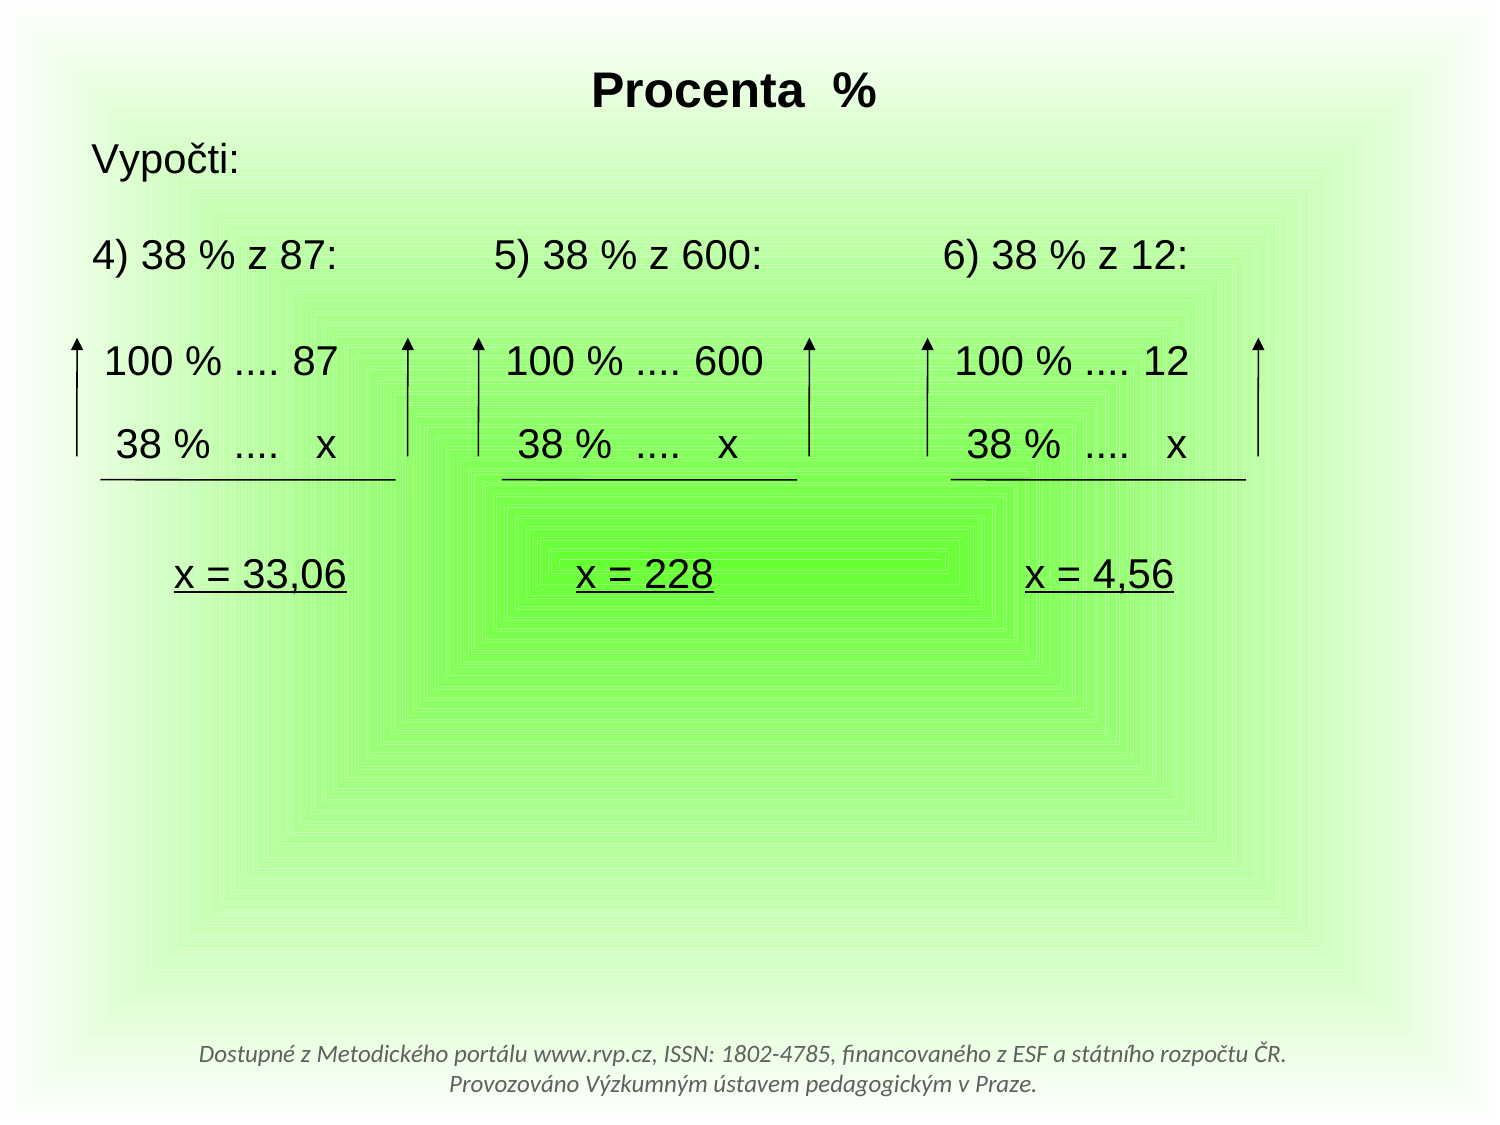

Procenta %
Vypočti:
4) 38 % z 87:
5) 38 % z 600:
6) 38 % z 12:
100 % ....
87
100 % ....
600
100 % ....
12
38 % ....
x
38 % ....
x
38 % ....
x
x = 33,06
x = 228
x = 4,56
Dostupné z Metodického portálu www.rvp.cz, ISSN: 1802-4785, financovaného z ESF a státního rozpočtu ČR. Provozováno Výzkumným ústavem pedagogickým v Praze.